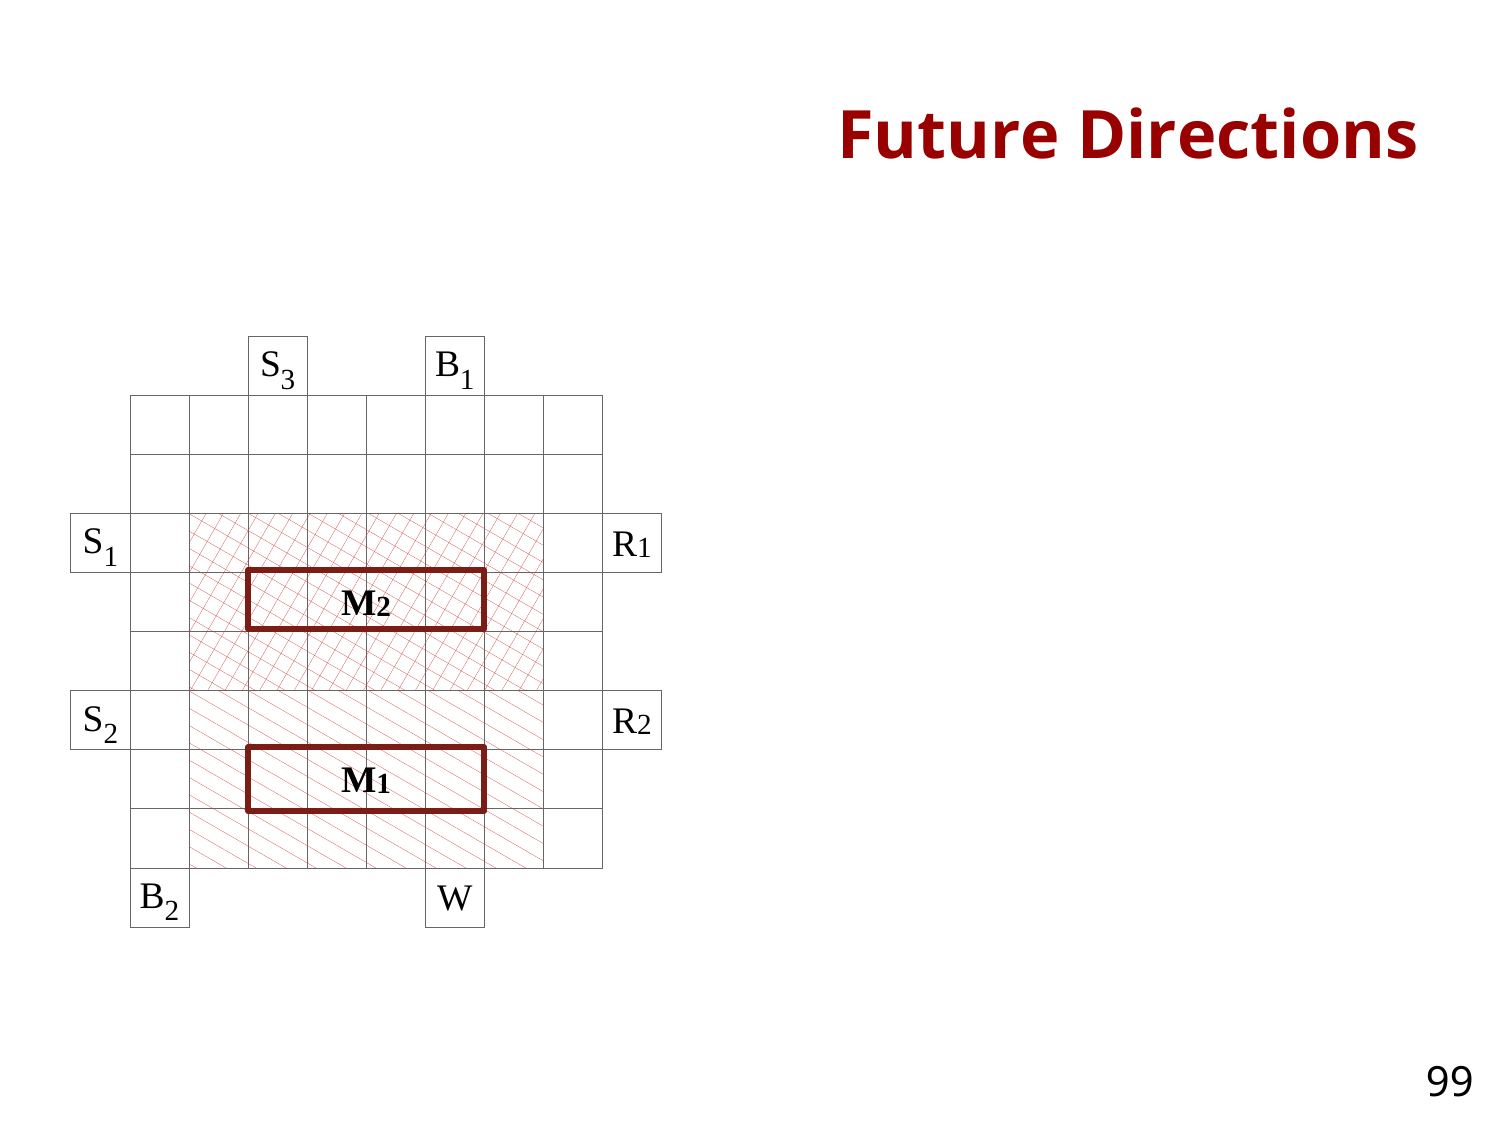

# Future Directions
S3
B1
S1
R1
S2
R2
B2
W
M2
M1